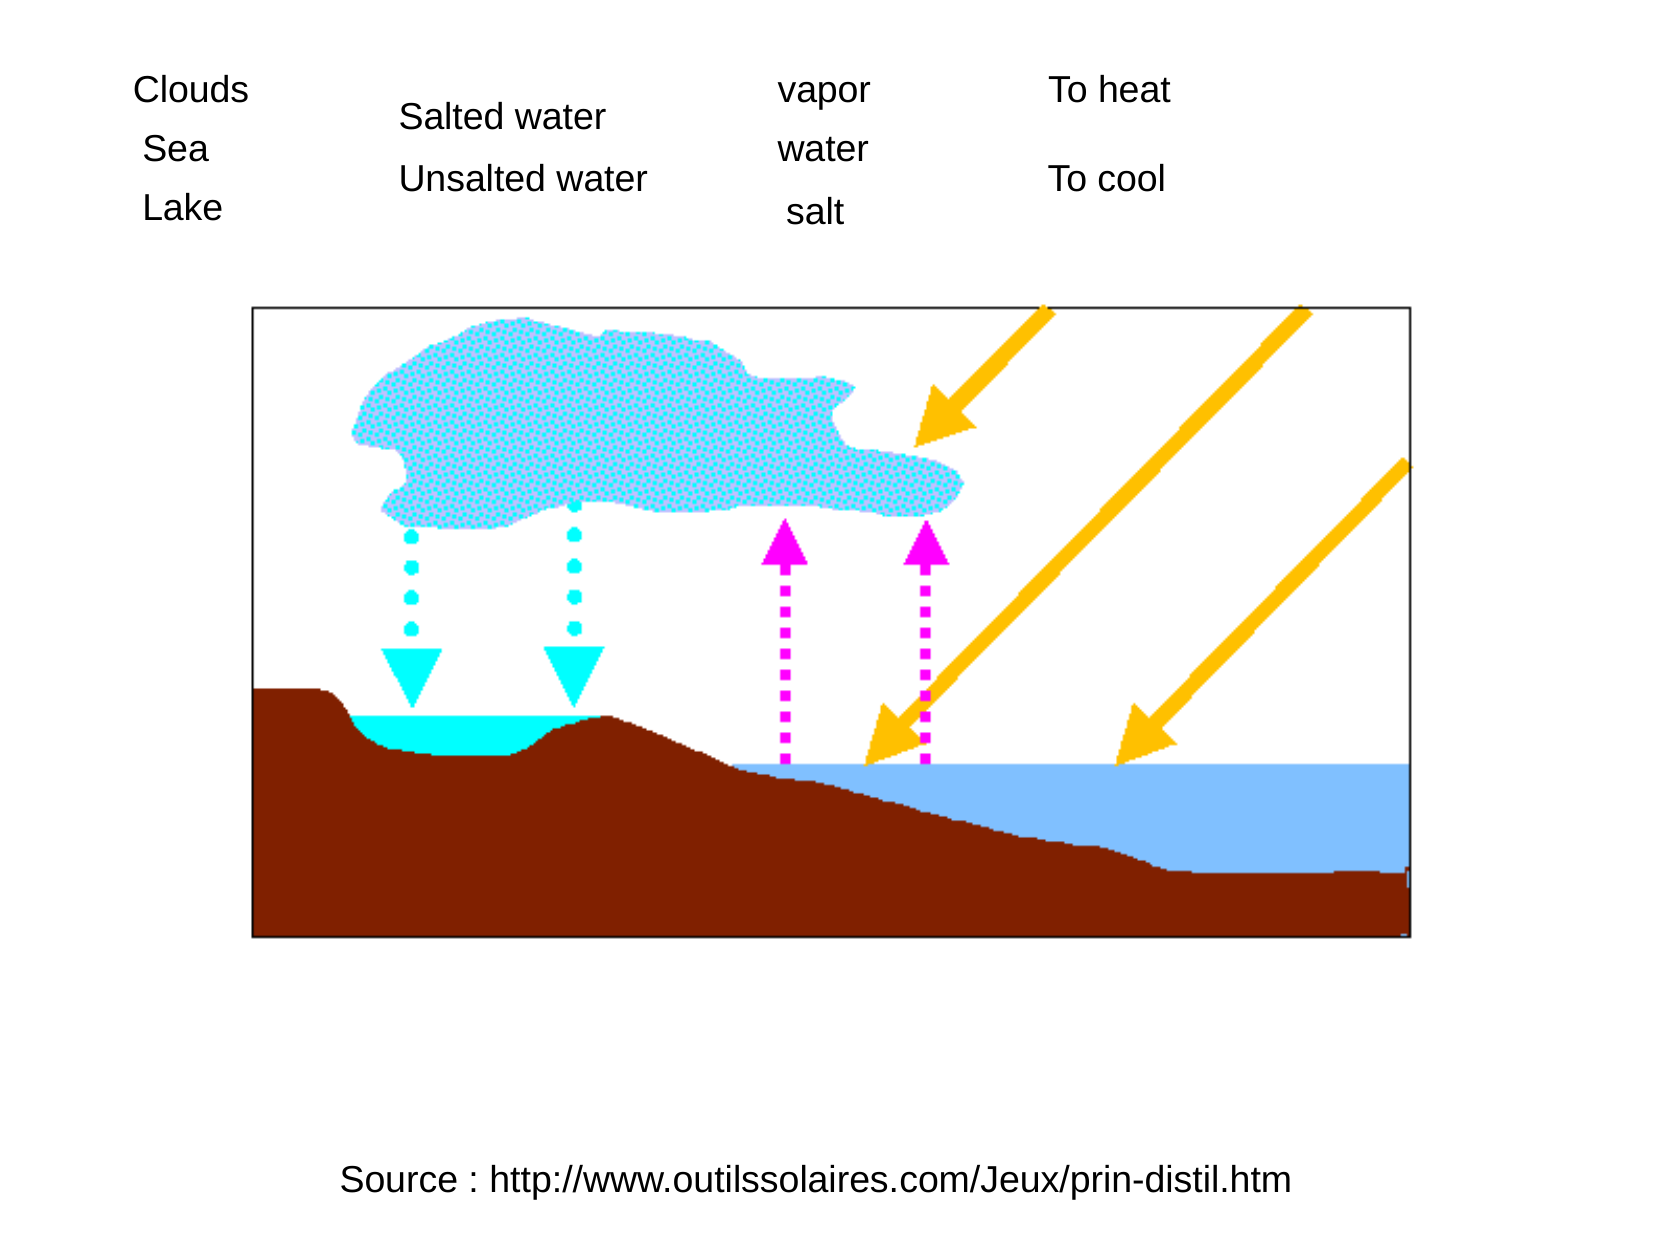

Clouds
vapor
To heat
Salted water
Sea
water
Unsalted water
To cool
Lake
salt
Source : http://www.outilssolaires.com/Jeux/prin-distil.htm